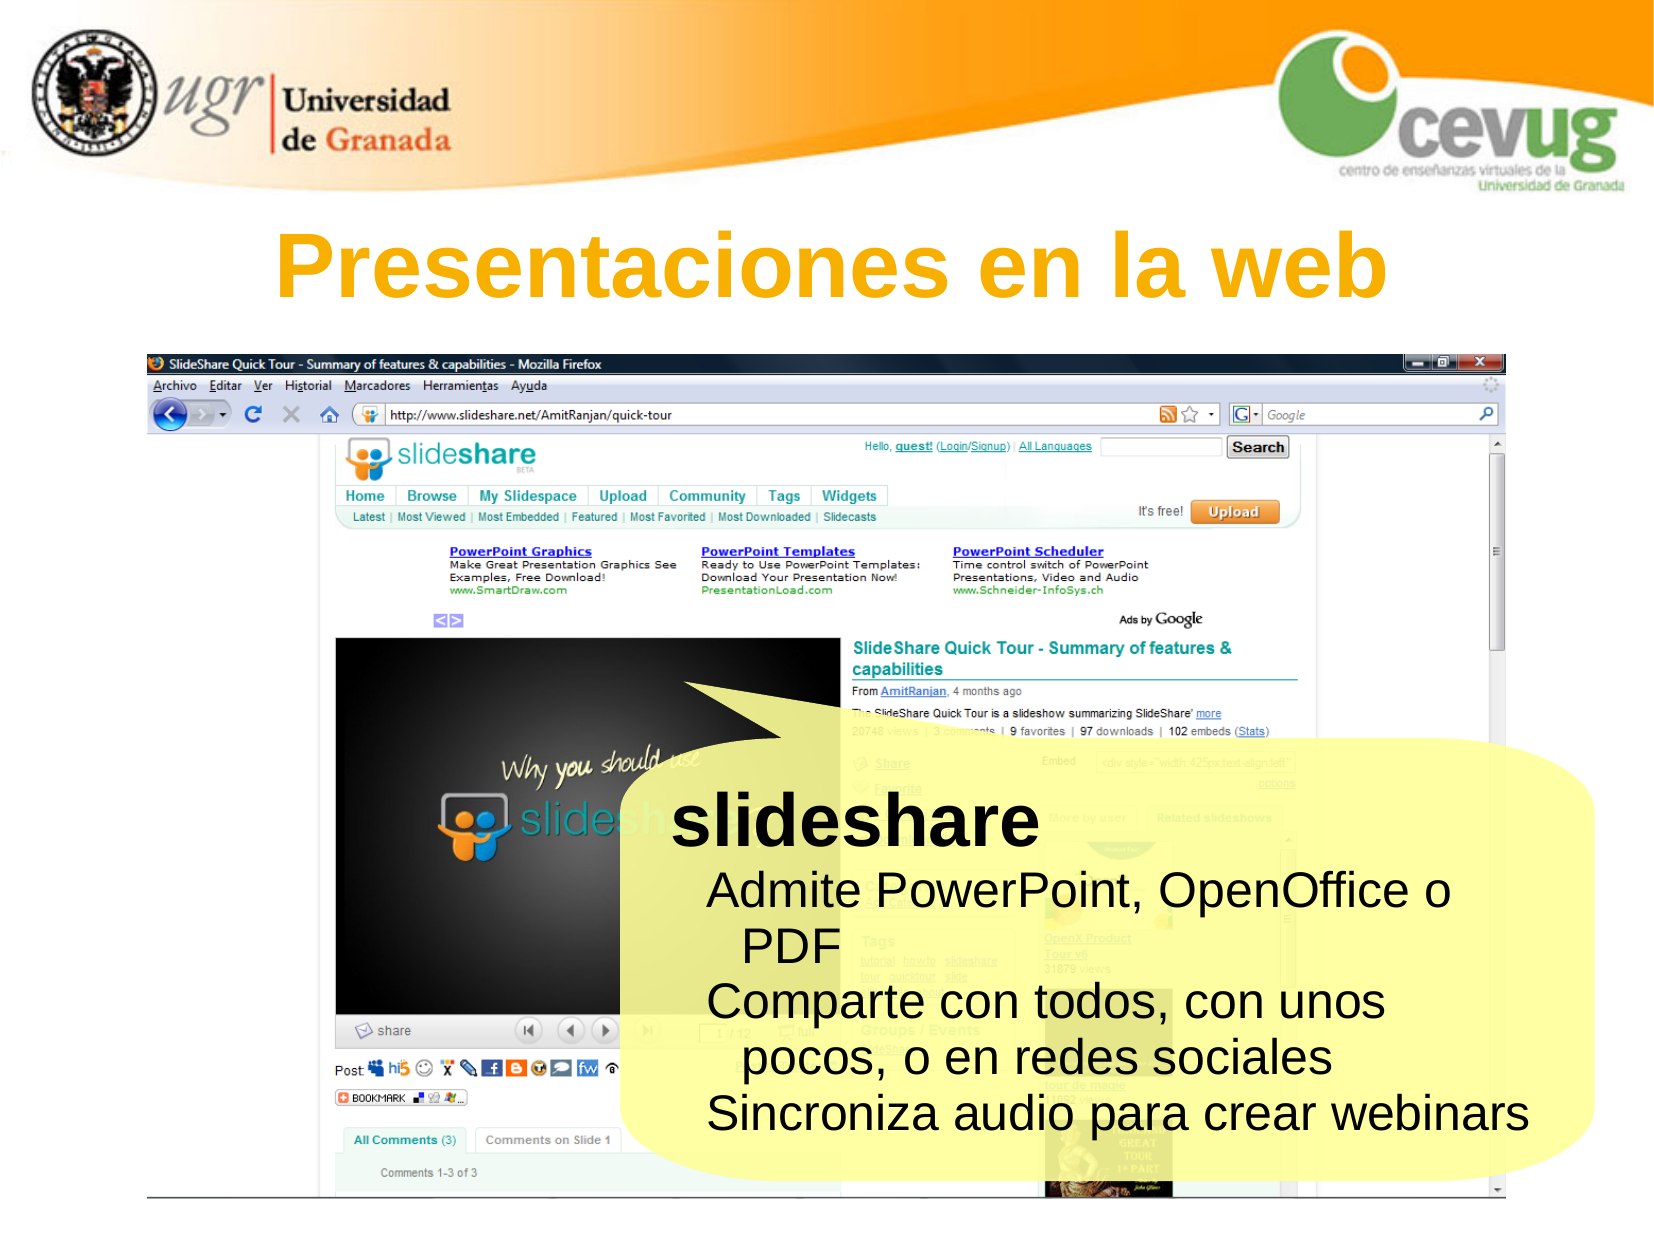

# Presentaciones en la web
slideshare
Admite PowerPoint, OpenOffice o PDF
Comparte con todos, con unos pocos, o en redes sociales
Sincroniza audio para crear webinars